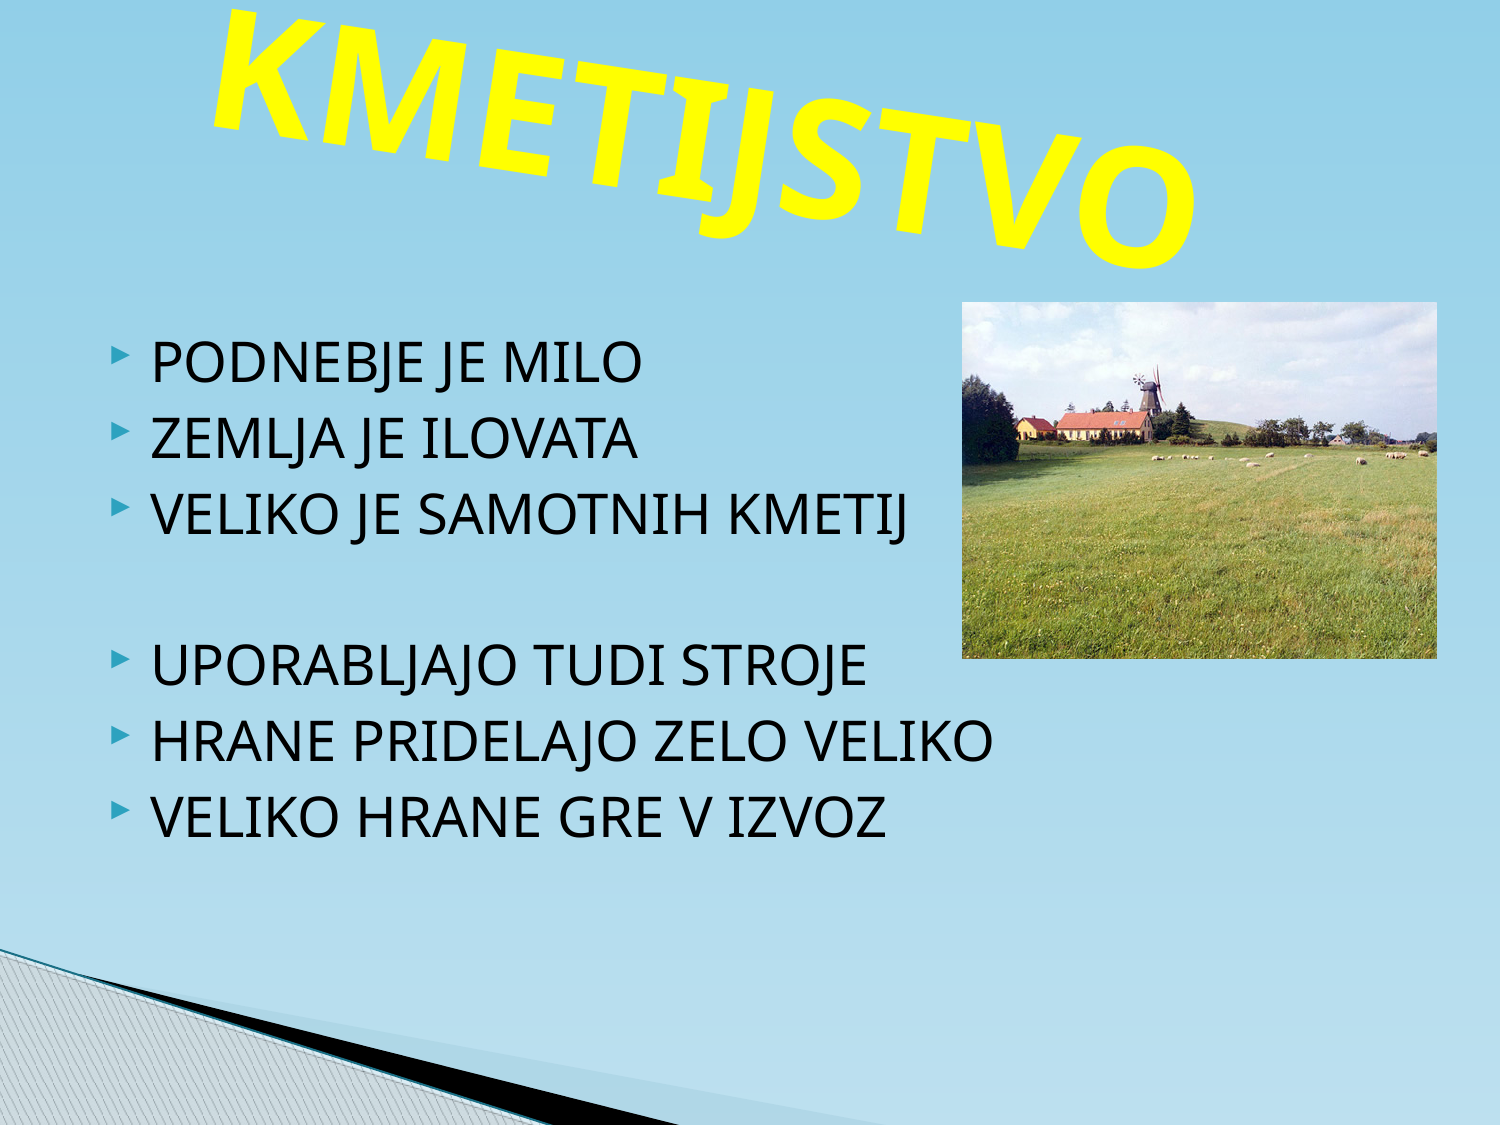

KMETIJSTVO
# PODNEBJE JE MILO
ZEMLJA JE ILOVATA
VELIKO JE SAMOTNIH KMETIJ
UPORABLJAJO TUDI STROJE
HRANE PRIDELAJO ZELO VELIKO
VELIKO HRANE GRE V IZVOZ